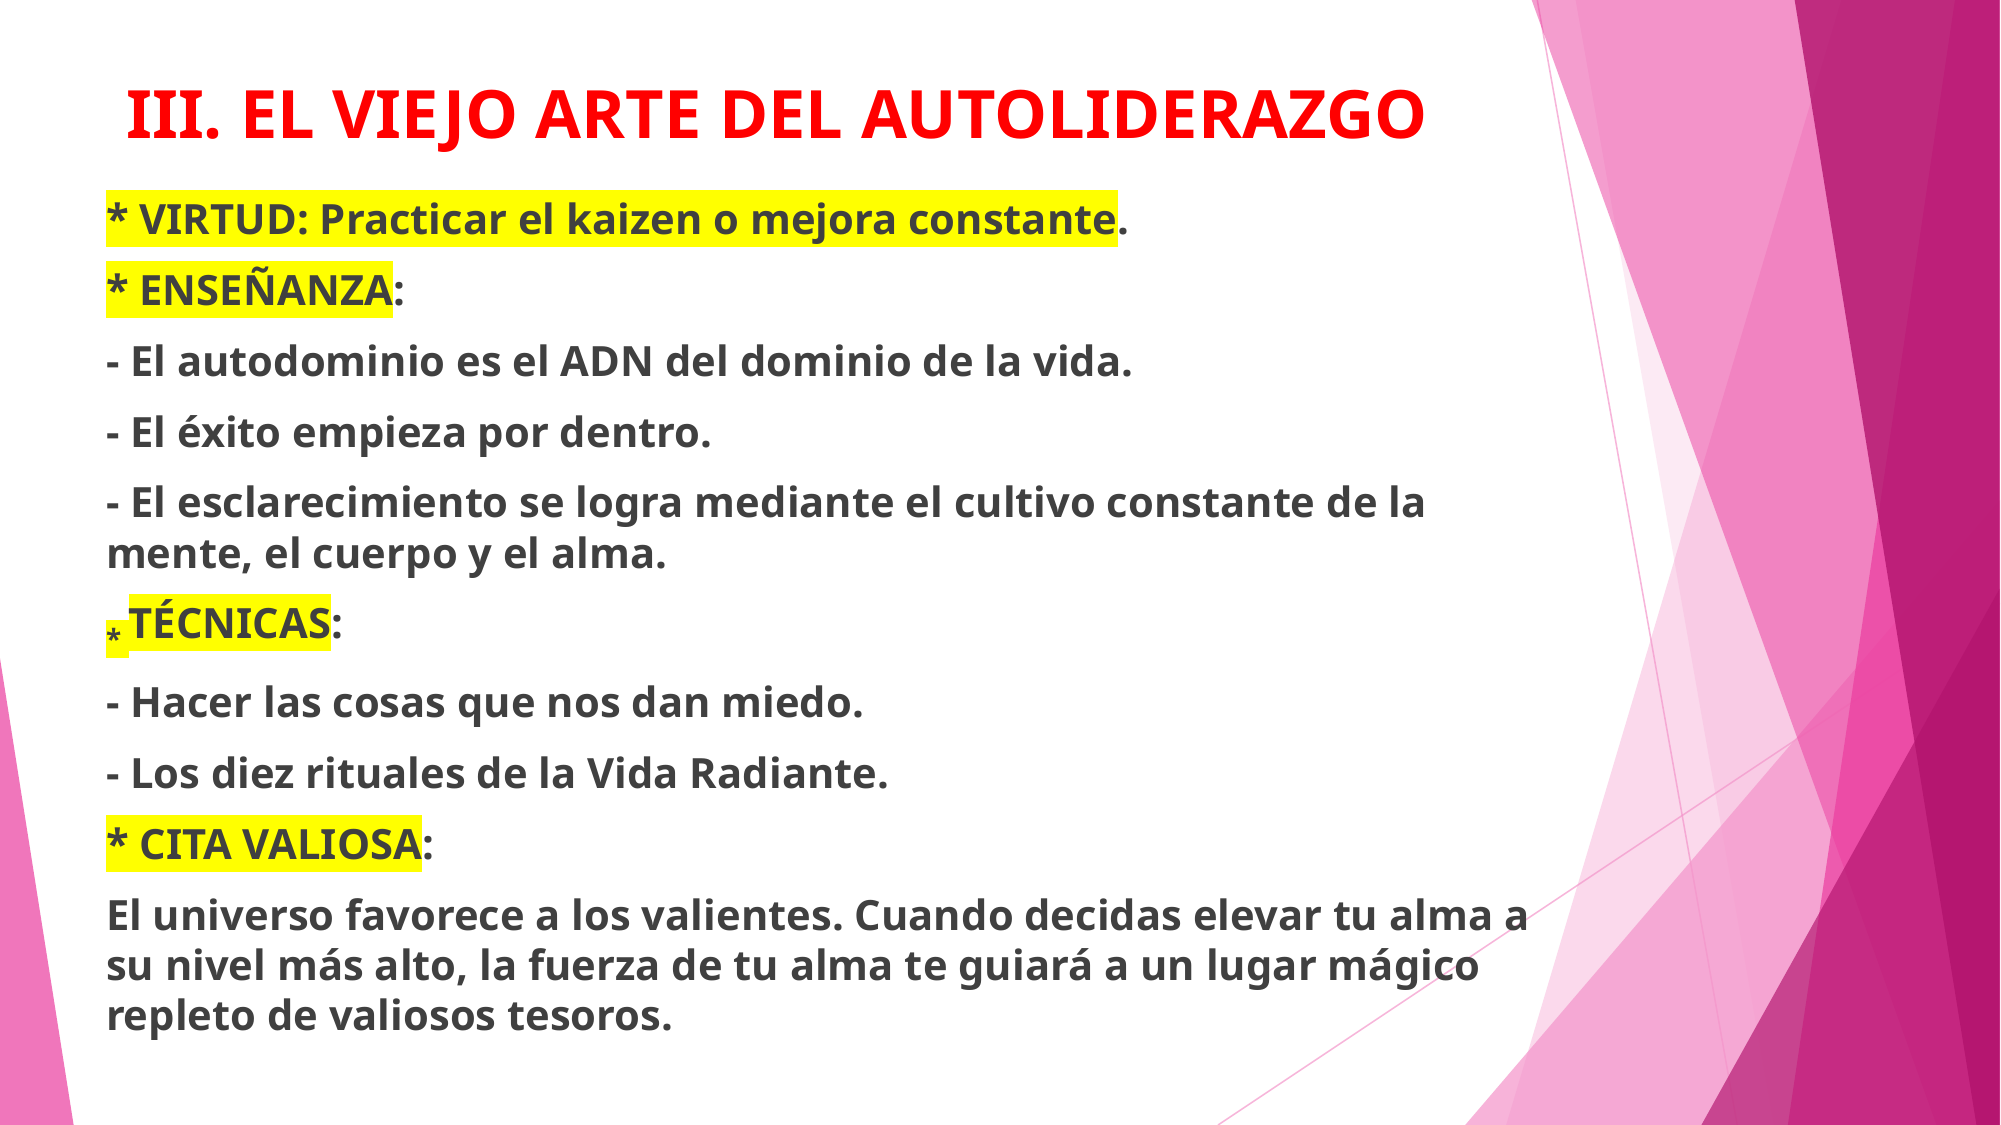

# III. EL VIEJO ARTE DEL AUTOLIDERAZGO
* VIRTUD: Practicar el kaizen o mejora constante.
* ENSEÑANZA:
- El autodominio es el ADN del dominio de la vida.
- El éxito empieza por dentro.
- El esclarecimiento se logra mediante el cultivo constante de la mente, el cuerpo y el alma.
* TÉCNICAS:
- Hacer las cosas que nos dan miedo.
- Los diez rituales de la Vida Radiante.
* CITA VALIOSA:
El universo favorece a los valientes. Cuando decidas elevar tu alma a su nivel más alto, la fuerza de tu alma te guiará a un lugar mágico repleto de valiosos tesoros.